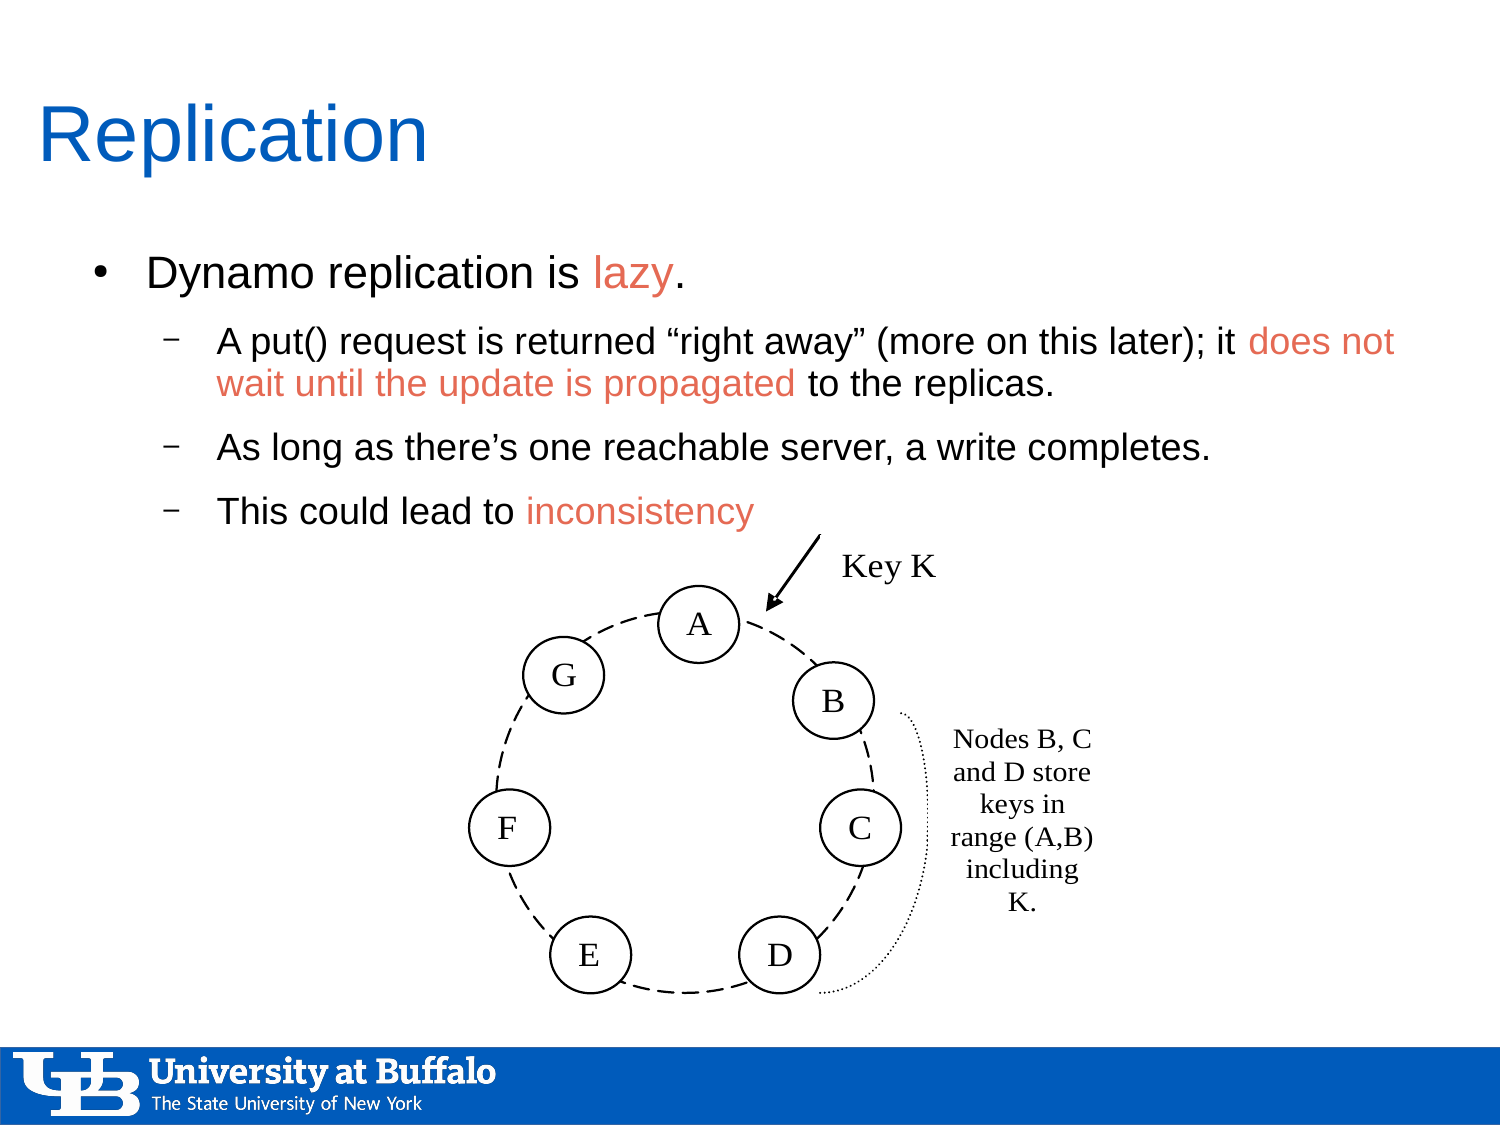

# Replication
Dynamo replication is lazy.
A put() request is returned “right away” (more on this later); it does not wait until the update is propagated to the replicas.
As long as there’s one reachable server, a write completes.
This could lead to inconsistency